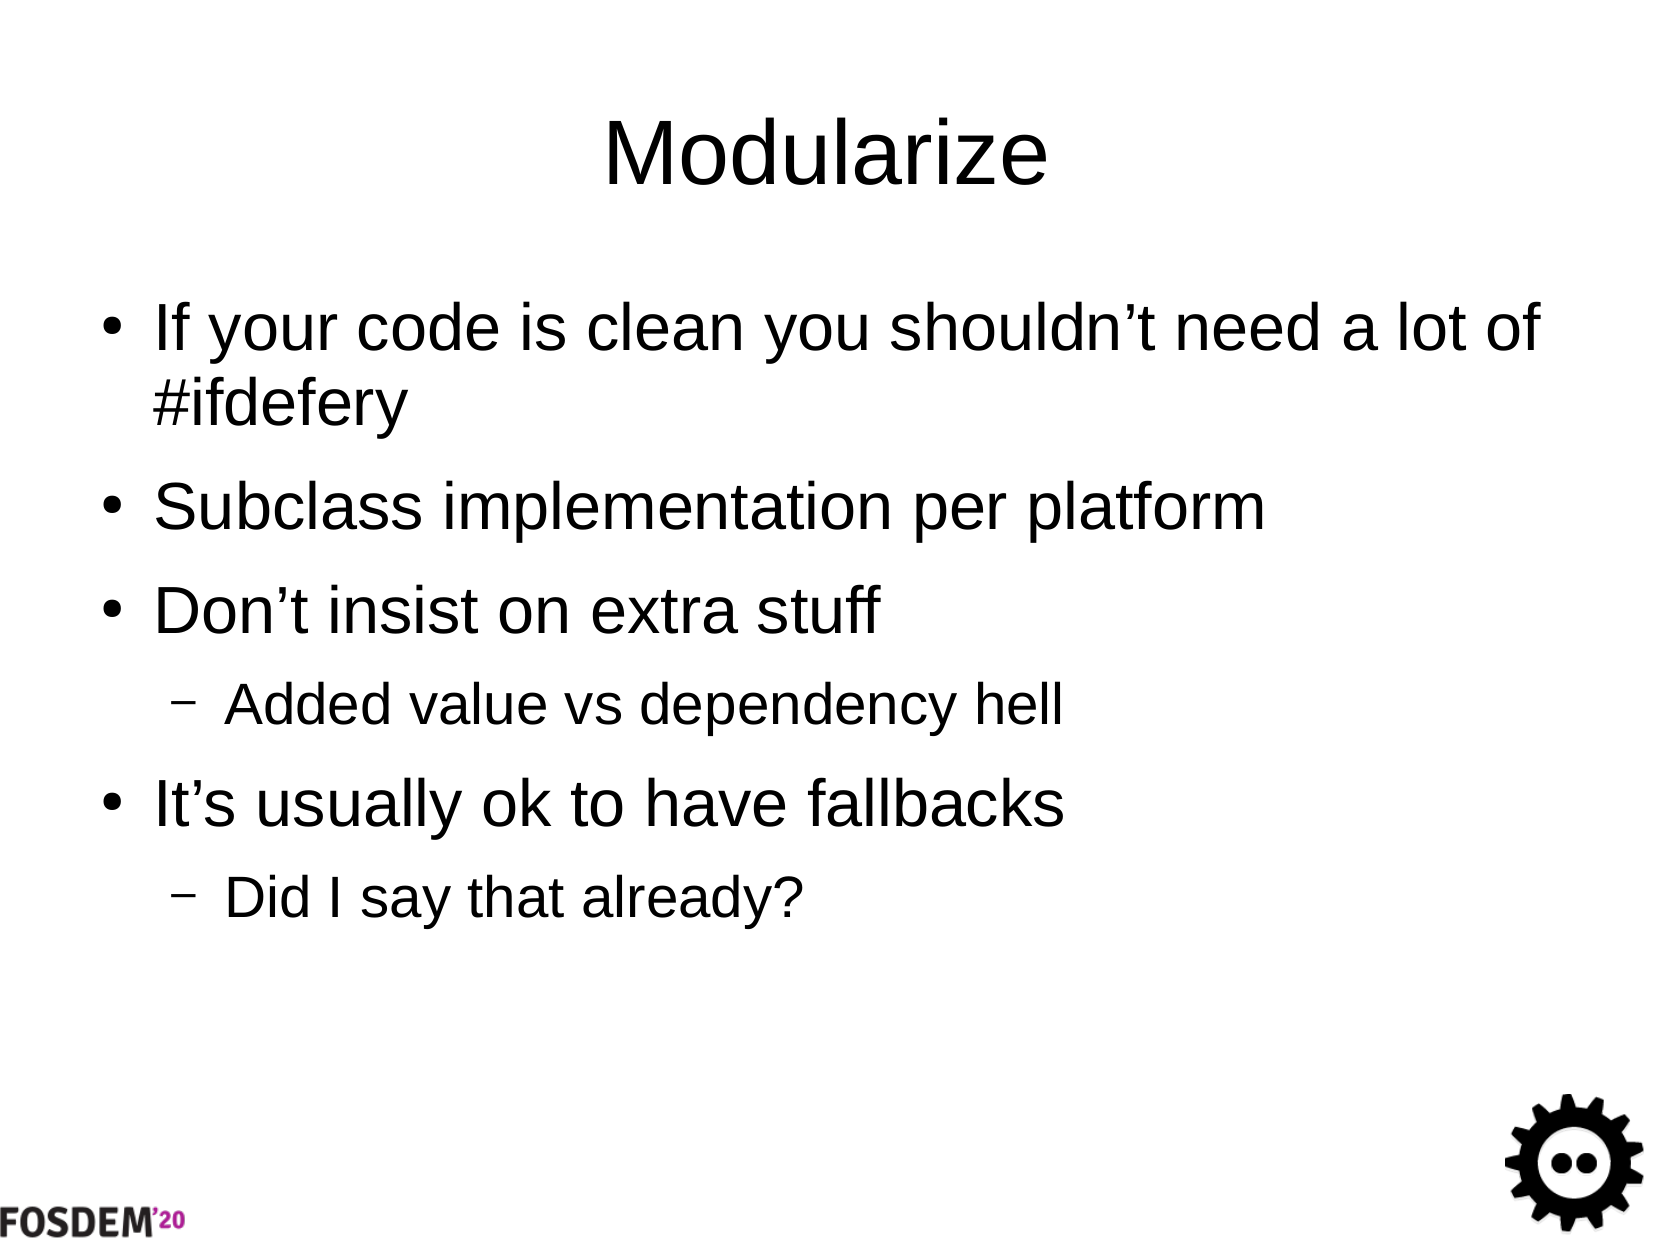

# Modularize
If your code is clean you shouldn’t need a lot of #ifdefery
Subclass implementation per platform
Don’t insist on extra stuff
Added value vs dependency hell
It’s usually ok to have fallbacks
Did I say that already?